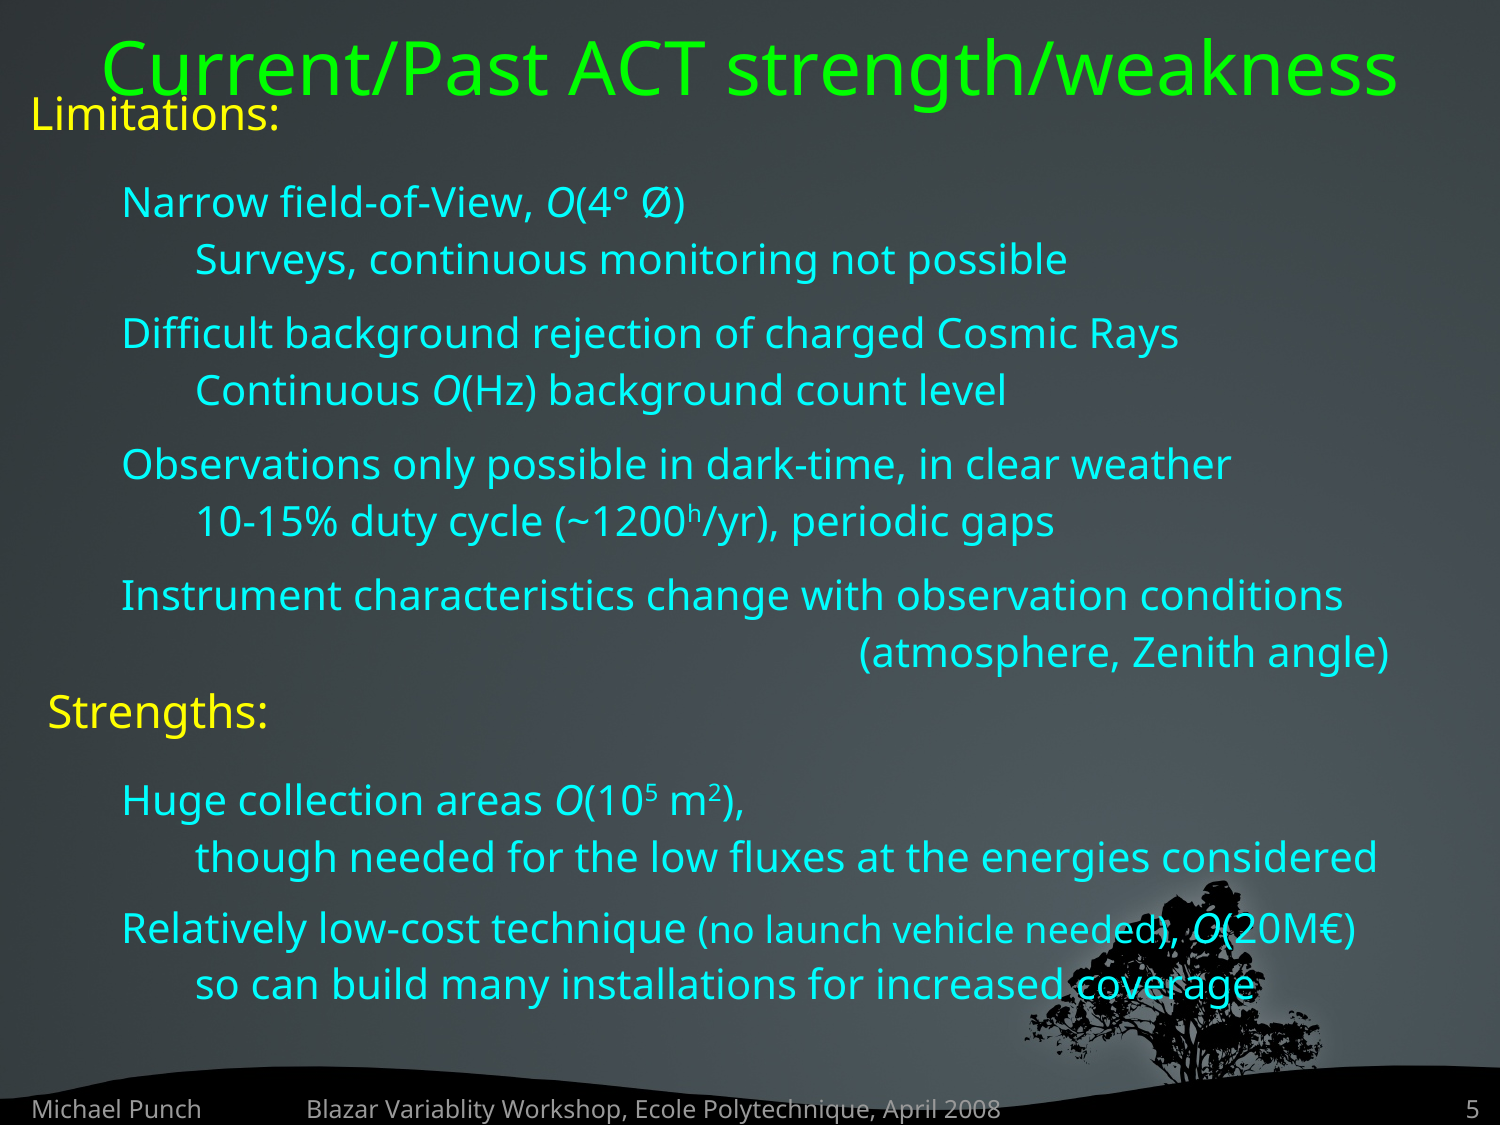

# Current/Past ACT strength/weakness
Limitations:
	Narrow field-of-View, O(4° Ø)
		Surveys, continuous monitoring not possible
	Difficult background rejection of charged Cosmic Rays
		Continuous O(Hz) background count level
	Observations only possible in dark-time, in clear weather
		10-15% duty cycle (~1200h/yr), periodic gaps
	Instrument characteristics change with observation conditions
											(atmosphere, Zenith angle)
Strengths:
	Huge collection areas O(105 m2),
		though needed for the low fluxes at the energies considered
	Relatively low-cost technique (no launch vehicle needed), O(20M€)
		so can build many installations for increased coverage
5